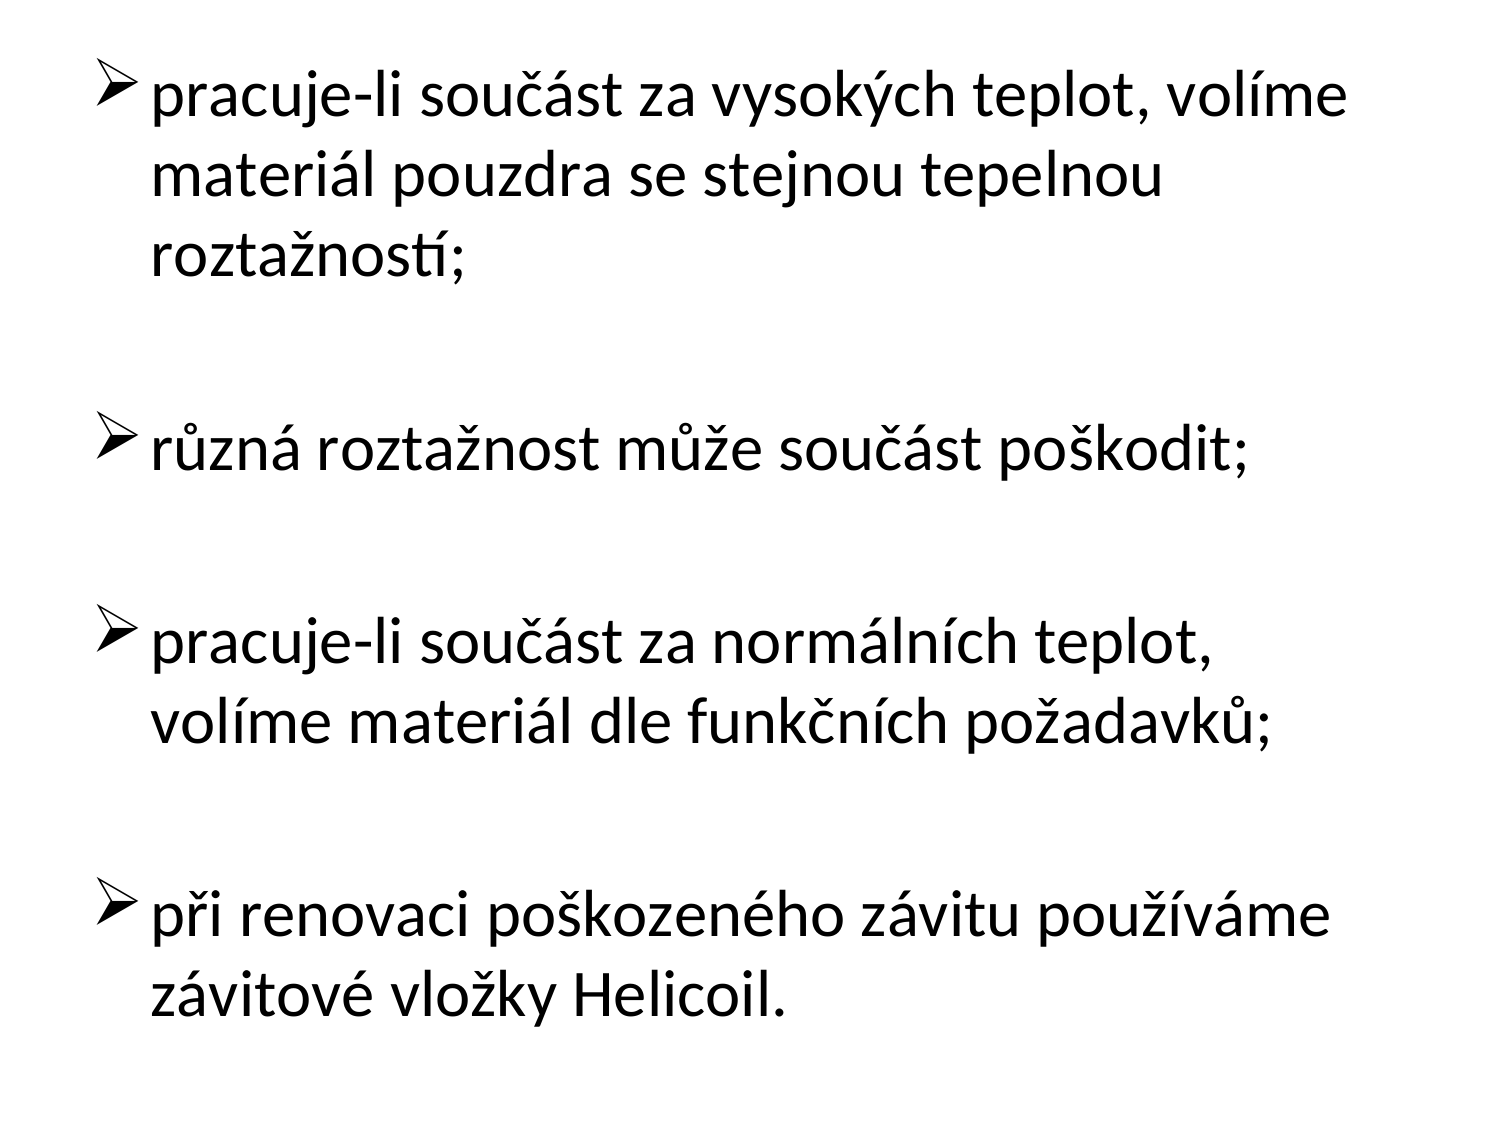

# pracuje-li součást za vysokých teplot, volíme materiál pouzdra se stejnou tepelnou roztažností;
různá roztažnost může součást poškodit;
pracuje-li součást za normálních teplot, volíme materiál dle funkčních požadavků;
při renovaci poškozeného závitu používáme závitové vložky Helicoil.